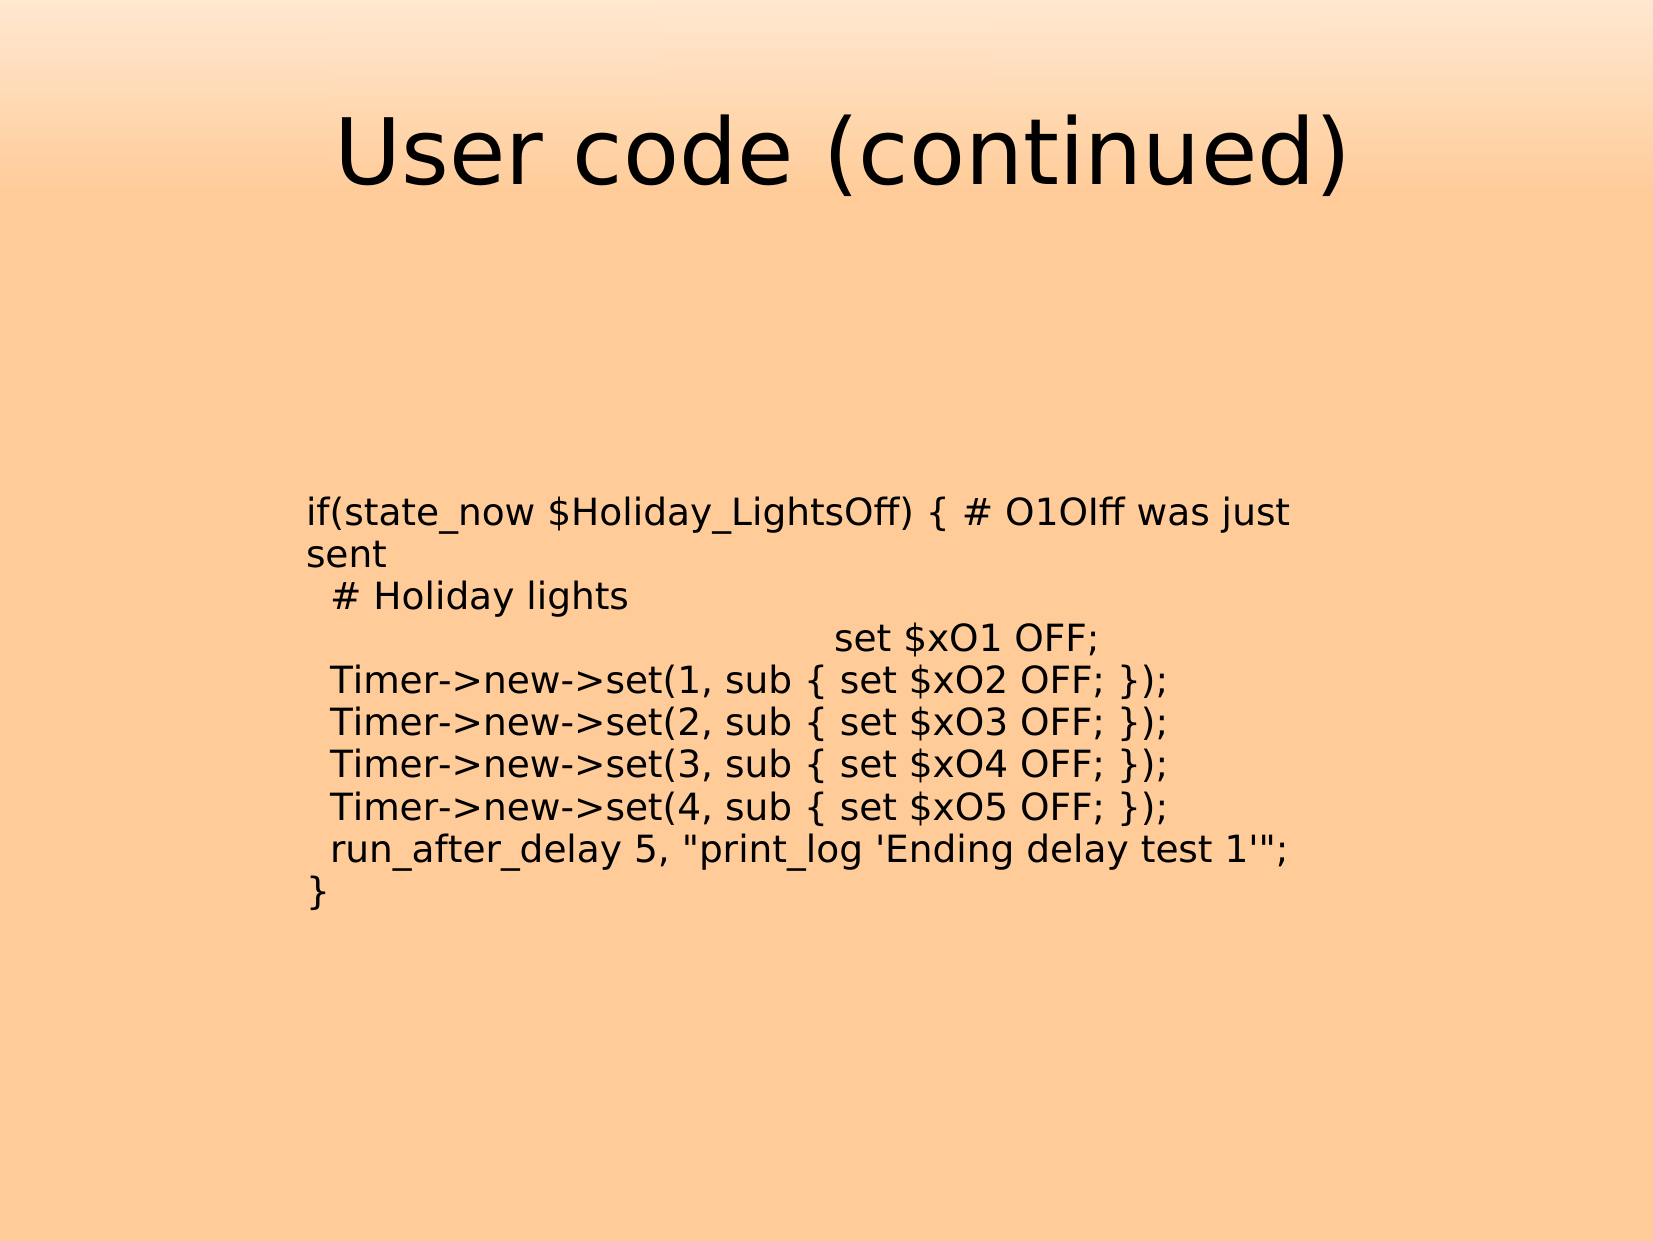

# User code (continued)‏
if(state_now $Holiday_LightsOff) { # O1OIff was just sent
 # Holiday lights
 set $xO1 OFF;
 Timer->new->set(1, sub { set $xO2 OFF; });
 Timer->new->set(2, sub { set $xO3 OFF; });
 Timer->new->set(3, sub { set $xO4 OFF; });
 Timer->new->set(4, sub { set $xO5 OFF; });
 run_after_delay 5, "print_log 'Ending delay test 1'";
}